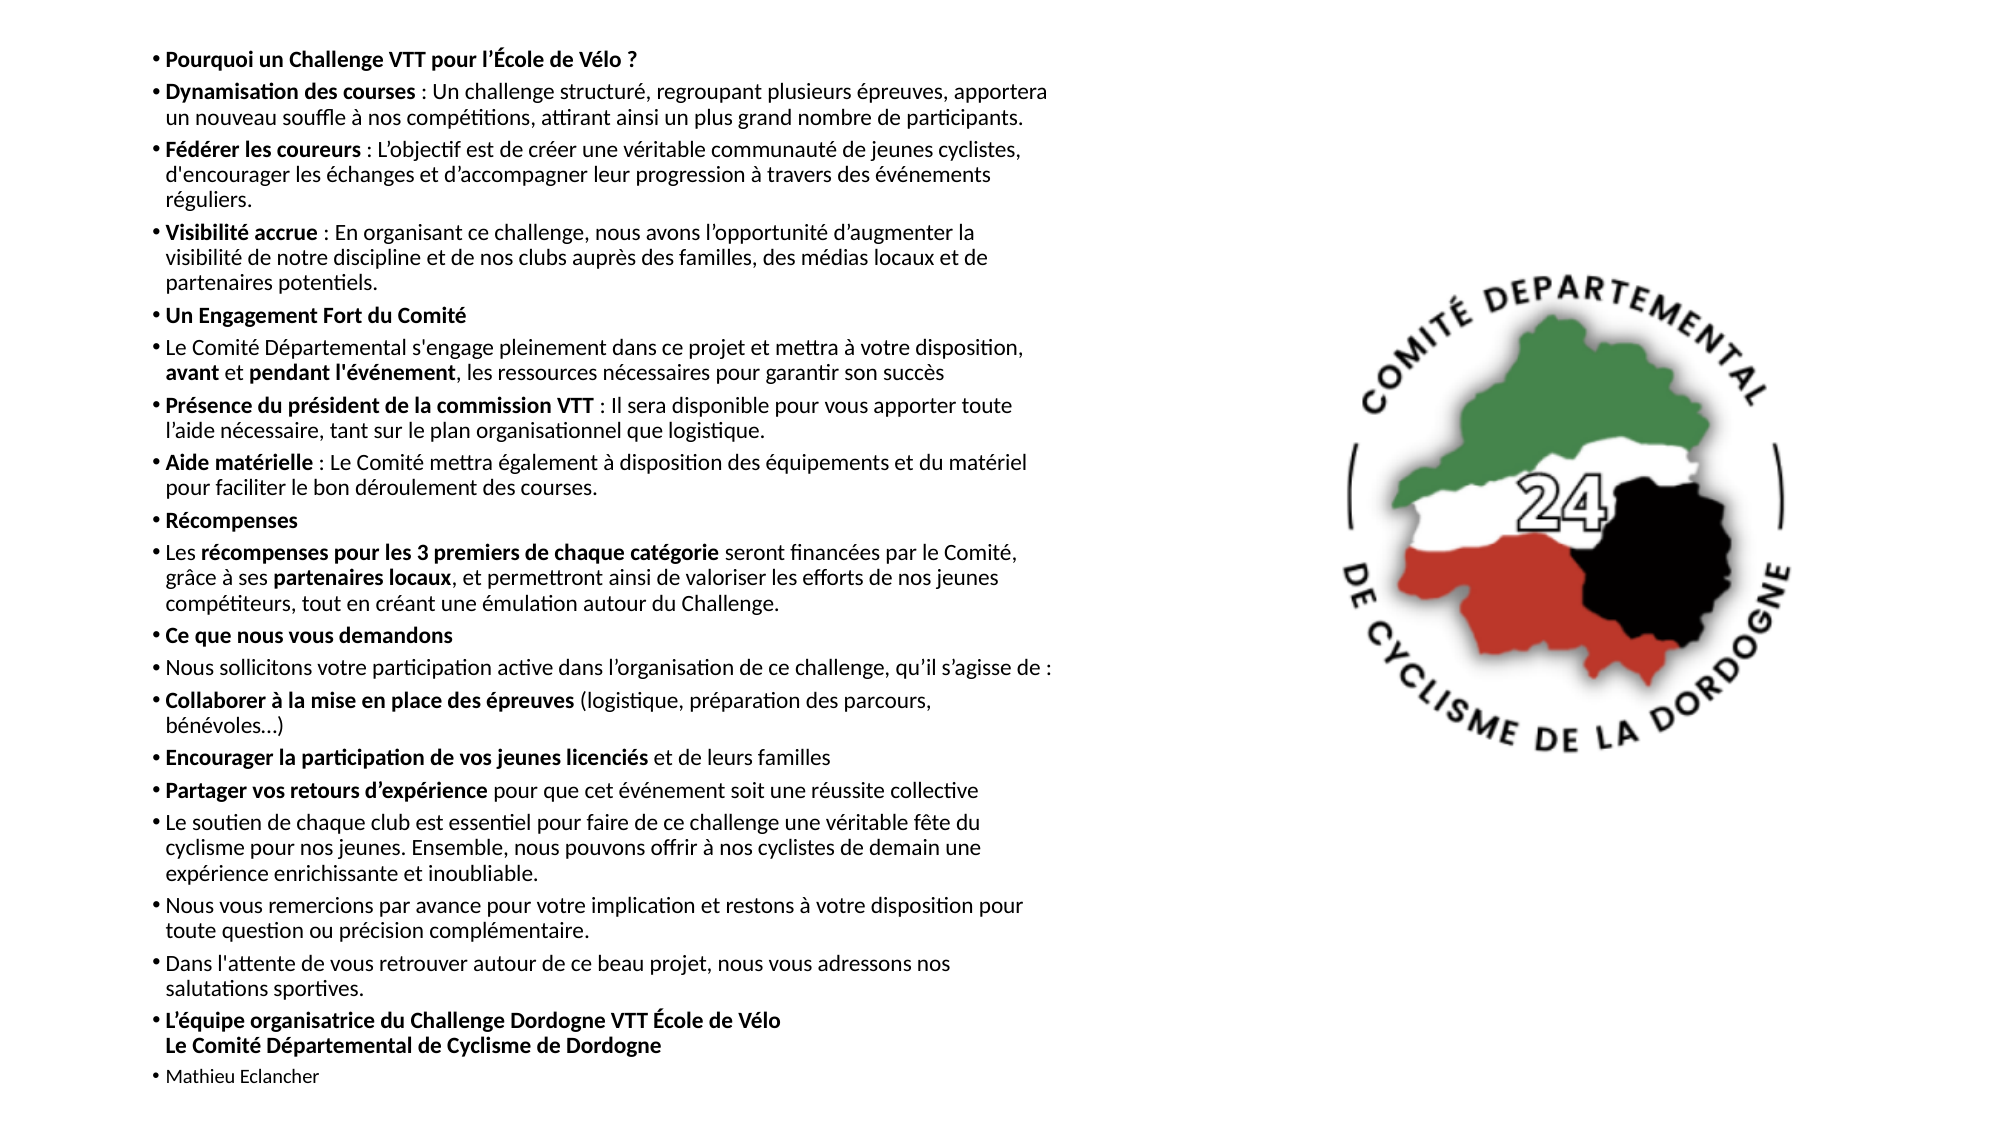

Pourquoi un Challenge VTT pour l’École de Vélo ?
Dynamisation des courses : Un challenge structuré, regroupant plusieurs épreuves, apportera un nouveau souffle à nos compétitions, attirant ainsi un plus grand nombre de participants.
Fédérer les coureurs : L’objectif est de créer une véritable communauté de jeunes cyclistes, d'encourager les échanges et d’accompagner leur progression à travers des événements réguliers.
Visibilité accrue : En organisant ce challenge, nous avons l’opportunité d’augmenter la visibilité de notre discipline et de nos clubs auprès des familles, des médias locaux et de partenaires potentiels.
Un Engagement Fort du Comité
Le Comité Départemental s'engage pleinement dans ce projet et mettra à votre disposition, avant et pendant l'événement, les ressources nécessaires pour garantir son succès
Présence du président de la commission VTT : Il sera disponible pour vous apporter toute l’aide nécessaire, tant sur le plan organisationnel que logistique.
Aide matérielle : Le Comité mettra également à disposition des équipements et du matériel pour faciliter le bon déroulement des courses.
Récompenses
Les récompenses pour les 3 premiers de chaque catégorie seront financées par le Comité, grâce à ses partenaires locaux, et permettront ainsi de valoriser les efforts de nos jeunes compétiteurs, tout en créant une émulation autour du Challenge.
Ce que nous vous demandons
Nous sollicitons votre participation active dans l’organisation de ce challenge, qu’il s’agisse de :
Collaborer à la mise en place des épreuves (logistique, préparation des parcours, bénévoles…)
Encourager la participation de vos jeunes licenciés et de leurs familles
Partager vos retours d’expérience pour que cet événement soit une réussite collective
Le soutien de chaque club est essentiel pour faire de ce challenge une véritable fête du cyclisme pour nos jeunes. Ensemble, nous pouvons offrir à nos cyclistes de demain une expérience enrichissante et inoubliable.
Nous vous remercions par avance pour votre implication et restons à votre disposition pour toute question ou précision complémentaire.
Dans l'attente de vous retrouver autour de ce beau projet, nous vous adressons nos salutations sportives.
L’équipe organisatrice du Challenge Dordogne VTT École de Vélo
Le Comité Départemental de Cyclisme de Dordogne
Mathieu Eclancher
#